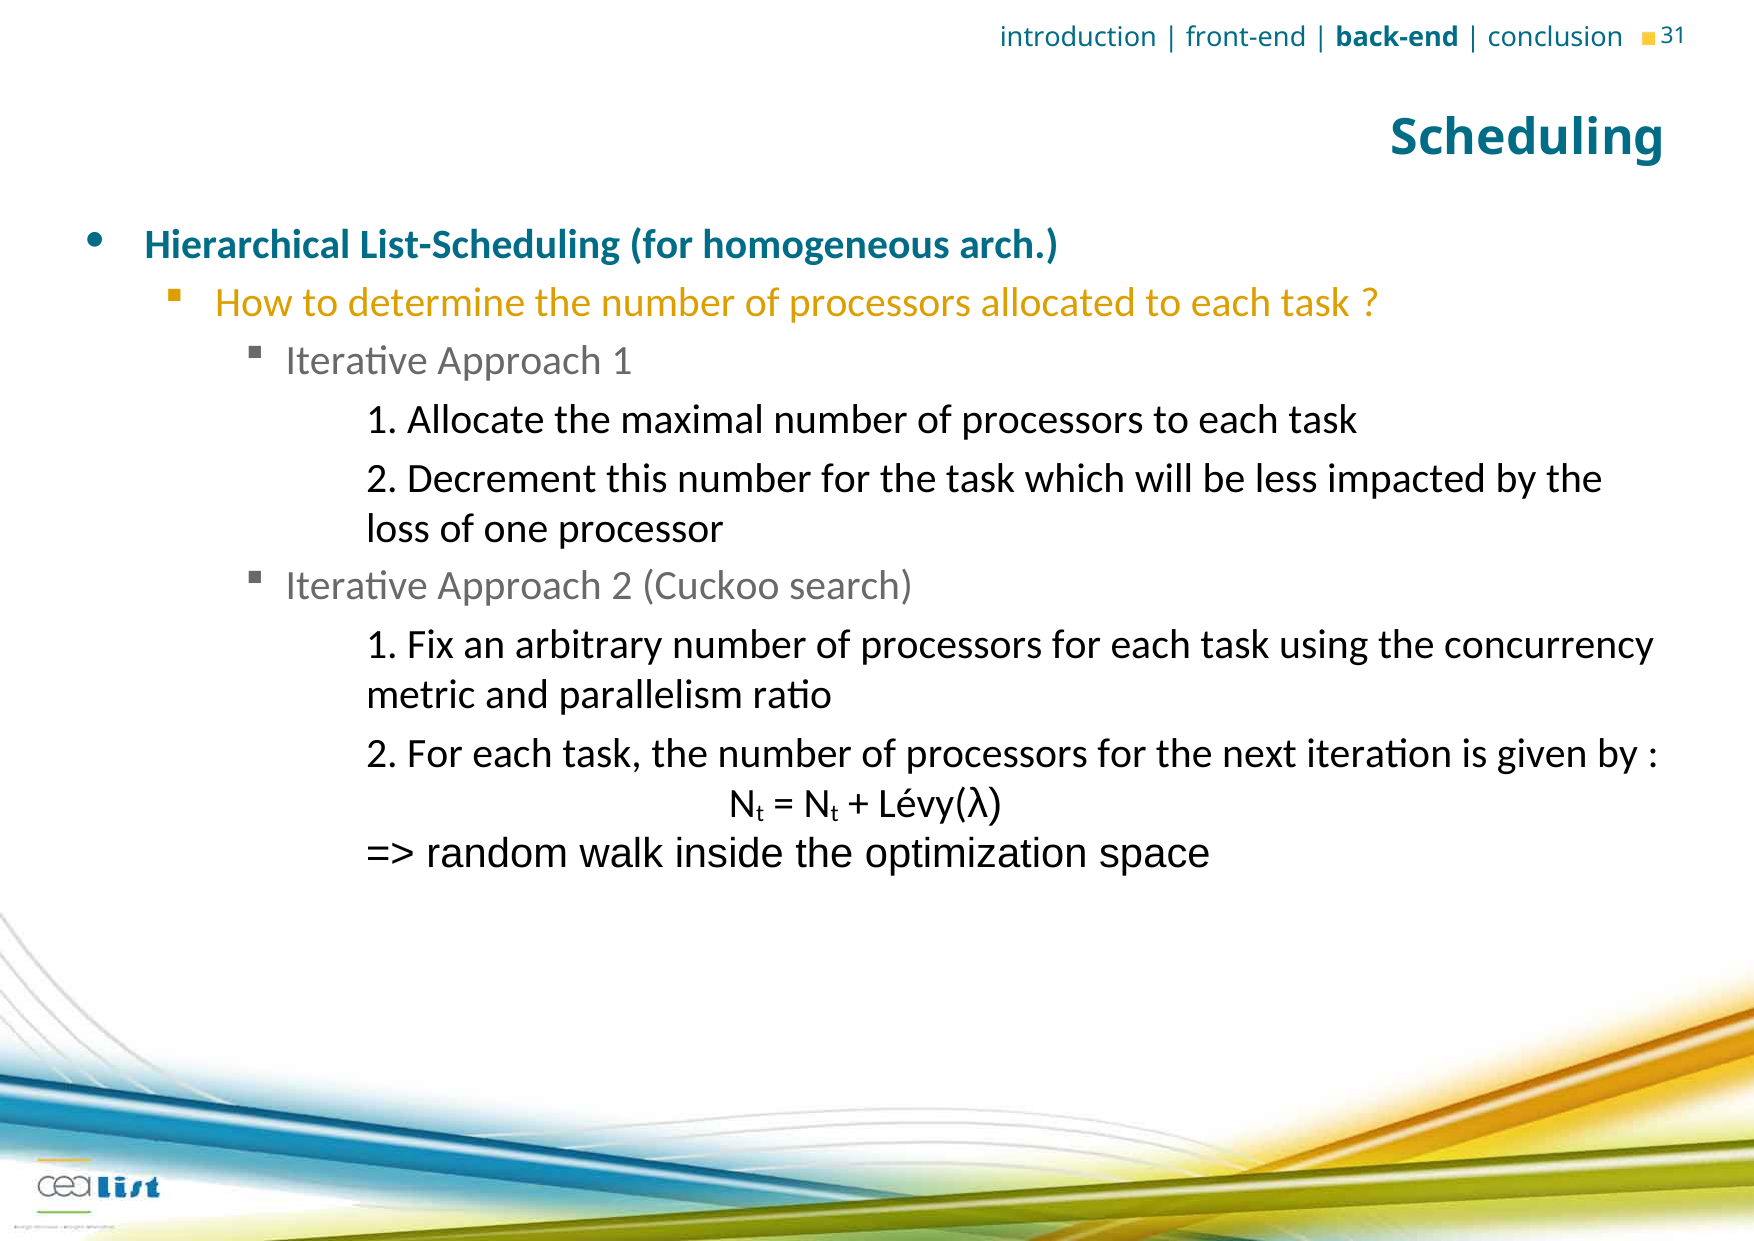

introduction | front-end | back-end | conclusion
Scheduling
# Hierarchical List-Scheduling (for homogeneous arch.)
How to determine the number of processors allocated to each task ?
Iterative Approach 1
1. Allocate the maximal number of processors to each task
2. Decrement this number for the task which will be less impacted by the loss of one processor
Iterative Approach 2 (Cuckoo search)
1. Fix an arbitrary number of processors for each task using the concurrency metric and parallelism ratio
2. For each task, the number of processors for the next iteration is given by :
			Nt = Nt + Lévy(λ)
=> random walk inside the optimization space